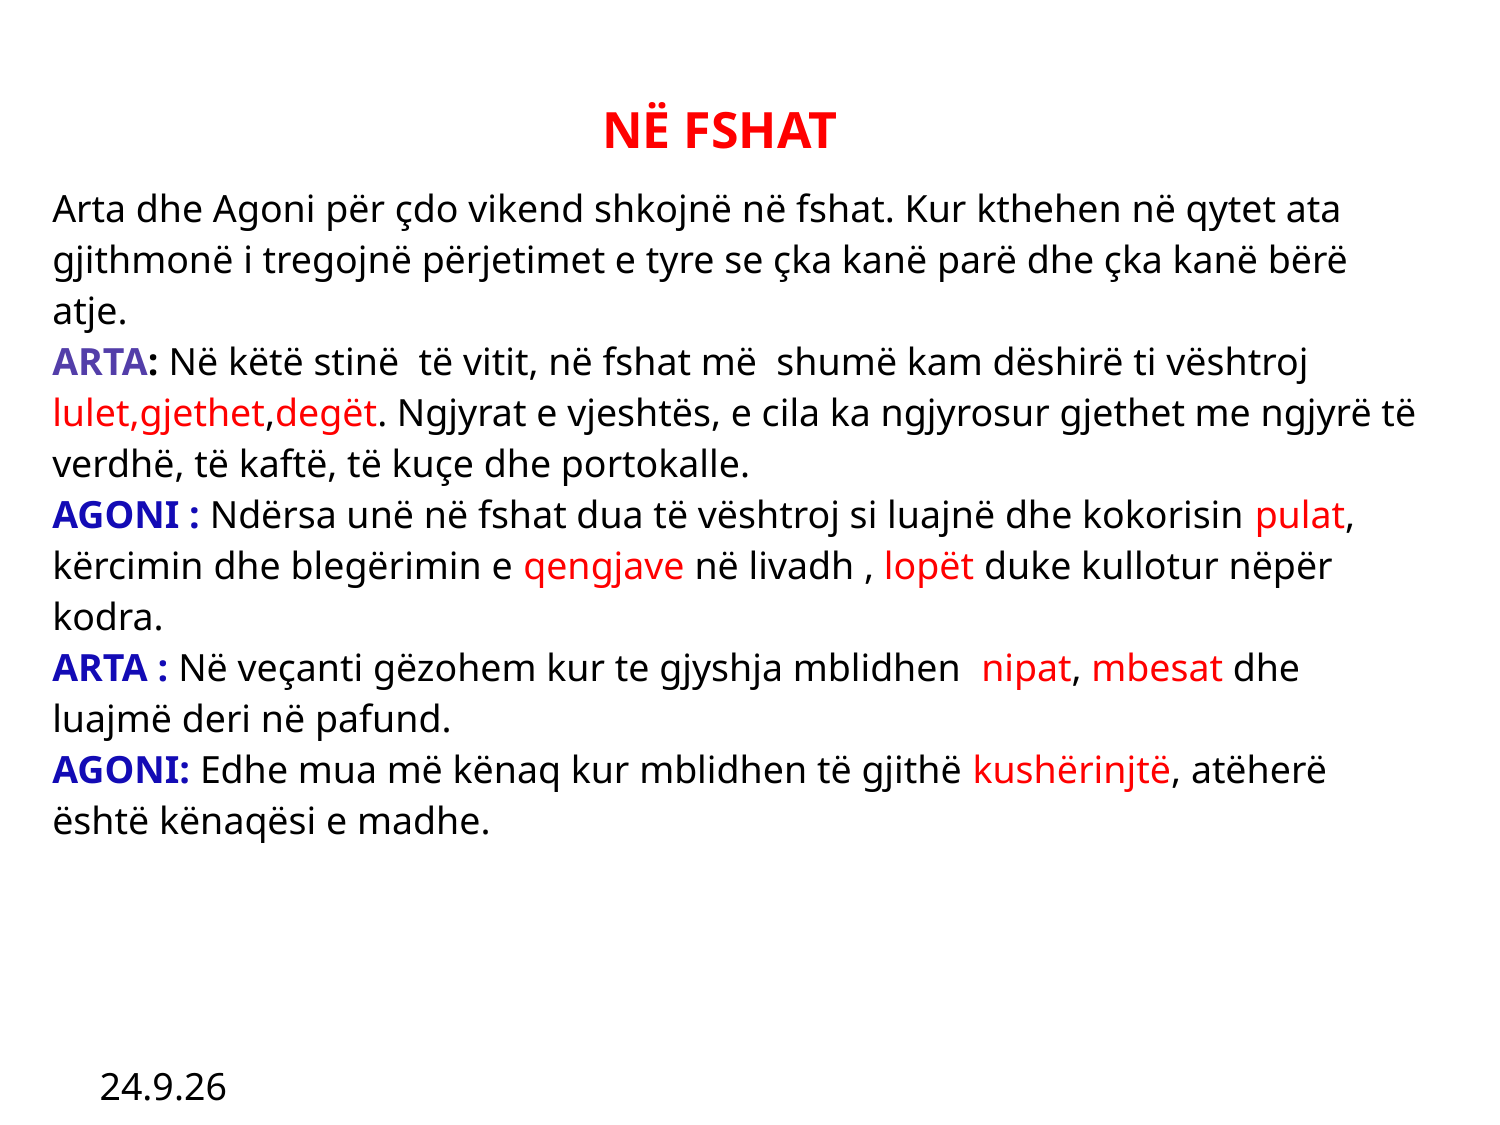

NË FSHAT
Arta dhe Agoni për çdo vikend shkojnë në fshat. Kur kthehen në qytet ata gjithmonë i tregojnë përjetimet e tyre se çka kanë parë dhe çka kanë bërë atje.
ARTA: Në këtë stinë të vitit, në fshat më shumë kam dëshirë ti vështroj
lulet,gjethet,degët. Ngjyrat e vjeshtës, e cila ka ngjyrosur gjethet me ngjyrë të
verdhë, të kaftë, të kuçe dhe portokalle.
AGONI : Ndërsa unë në fshat dua të vështroj si luajnë dhe kokorisin pulat, kërcimin dhe blegërimin e qengjave në livadh , lopët duke kullotur nëpër kodra.
ARTA : Në veçanti gëzohem kur te gjyshja mblidhen nipat, mbesat dhe luajmë deri në pafund.
AGONI: Edhe mua më kënaq kur mblidhen të gjithë kushërinjtë, atëherë është kënaqësi e madhe.